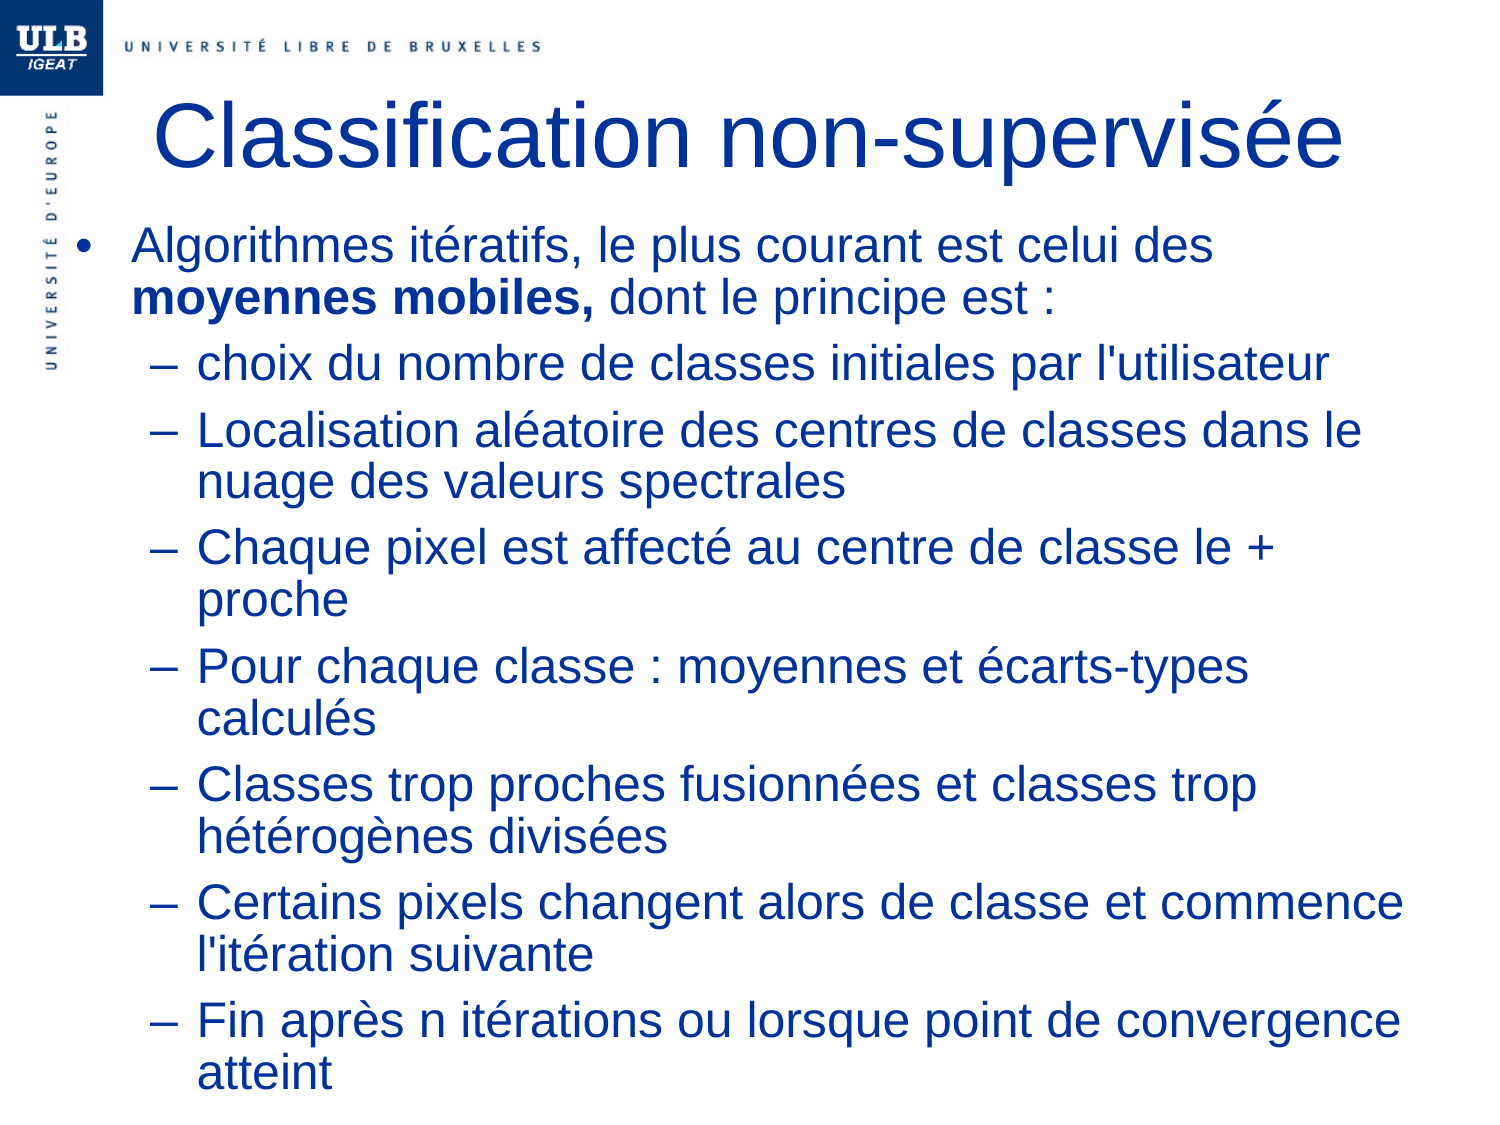

# Classification non-supervisée
Algorithmes itératifs, le plus courant est celui des moyennes mobiles, dont le principe est :
choix du nombre de classes initiales par l'utilisateur
Localisation aléatoire des centres de classes dans le nuage des valeurs spectrales
Chaque pixel est affecté au centre de classe le + proche
Pour chaque classe : moyennes et écarts-types calculés
Classes trop proches fusionnées et classes trop hétérogènes divisées
Certains pixels changent alors de classe et commence l'itération suivante
Fin après n itérations ou lorsque point de convergence atteint